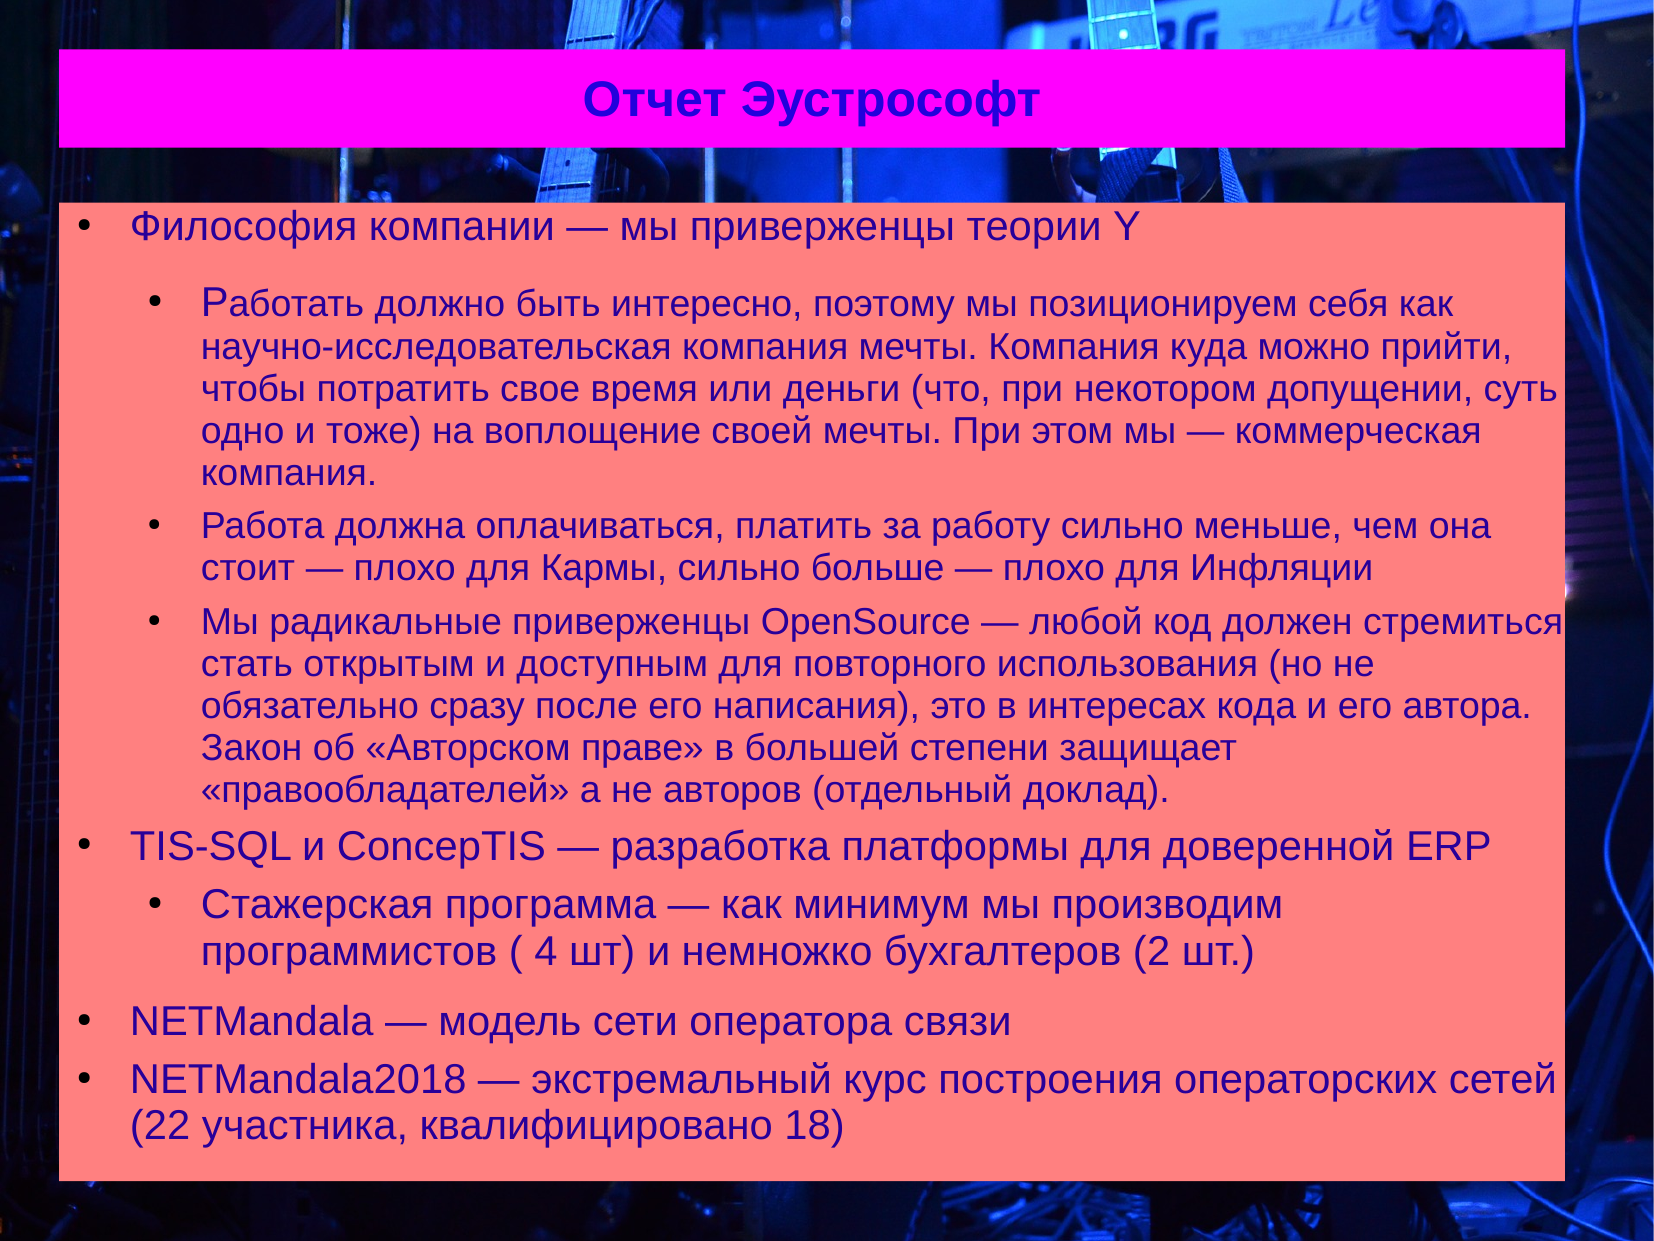

# Отчет Эустрософт
Философия компании — мы приверженцы теории Y
Работать должно быть интересно, поэтому мы позиционируем себя как научно-исследовательская компания мечты. Компания куда можно прийти, чтобы потратить свое время или деньги (что, при некотором допущении, суть одно и тоже) на воплощение своей мечты. При этом мы — коммерческая компания.
Работа должна оплачиваться, платить за работу сильно меньше, чем она стоит — плохо для Кармы, сильно больше — плохо для Инфляции
Мы радикальные приверженцы OpenSource — любой код должен стремиться стать открытым и доступным для повторного использования (но не обязательно сразу после его написания), это в интересах кода и его автора. Закон об «Авторском праве» в большей степени защищает «правообладателей» а не авторов (отдельный доклад).
TIS-SQL и ConcepTIS — разработка платформы для доверенной ERP
Стажерская программа — как минимум мы производим программистов ( 4 шт) и немножко бухгалтеров (2 шт.)
NETMandala — модель сети оператора связи
NETMandala2018 — экстремальный курс построения операторских сетей (22 участника, квалифицировано 18)